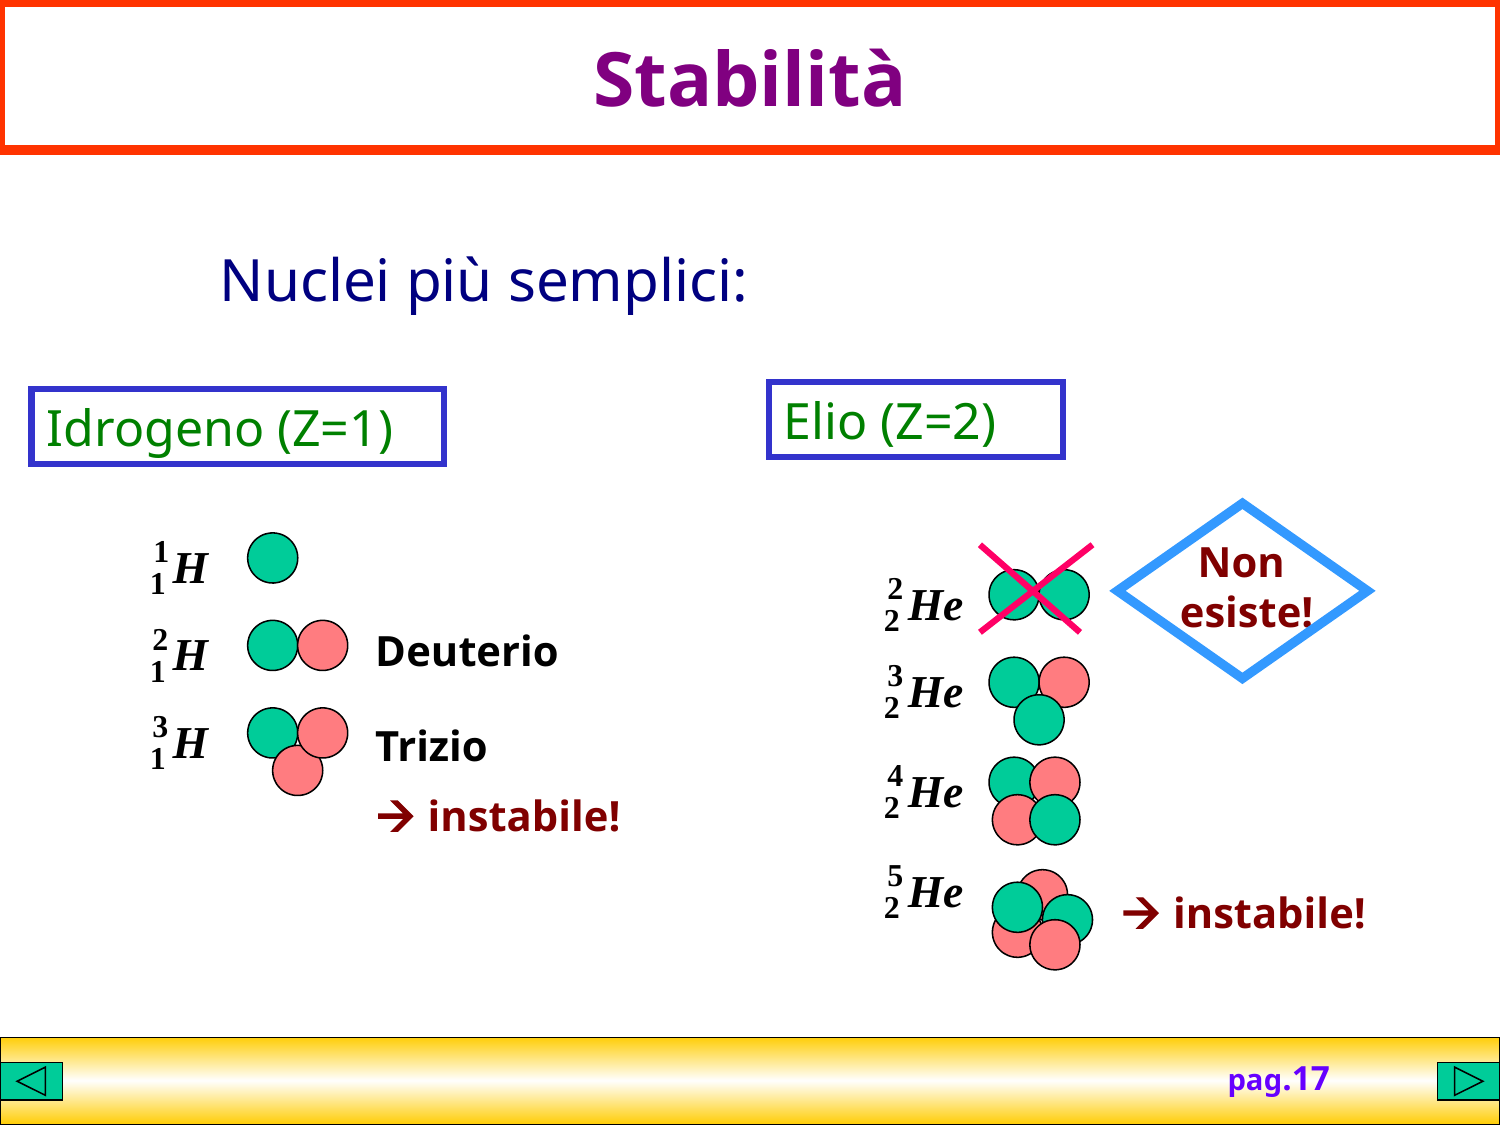

# Stabilità
 Nuclei più semplici:
Elio (Z=2)
Idrogeno (Z=1)
Non
esiste!
 instabile!
Deuterio
Trizio
 instabile!
17